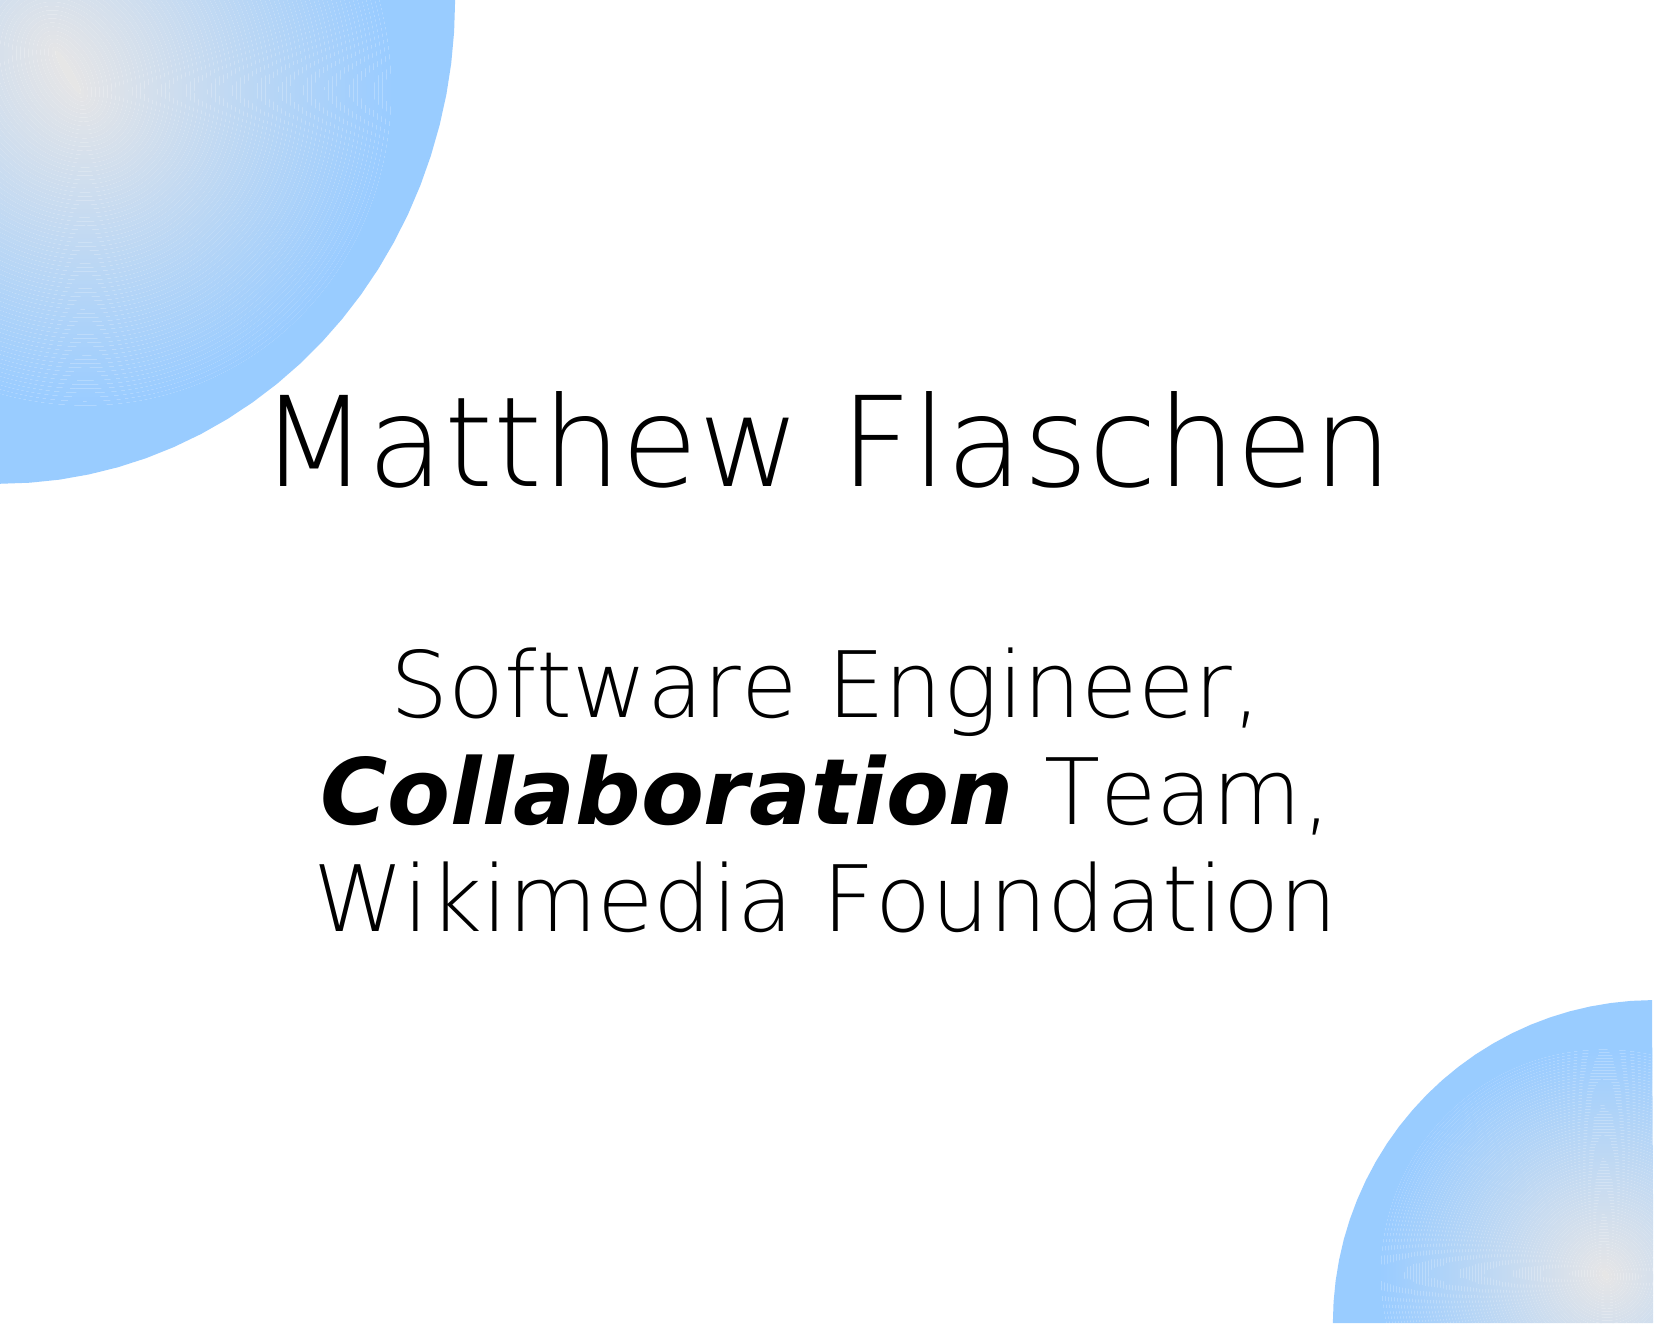

# Matthew Flaschen
Software Engineer, Collaboration Team,
Wikimedia Foundation